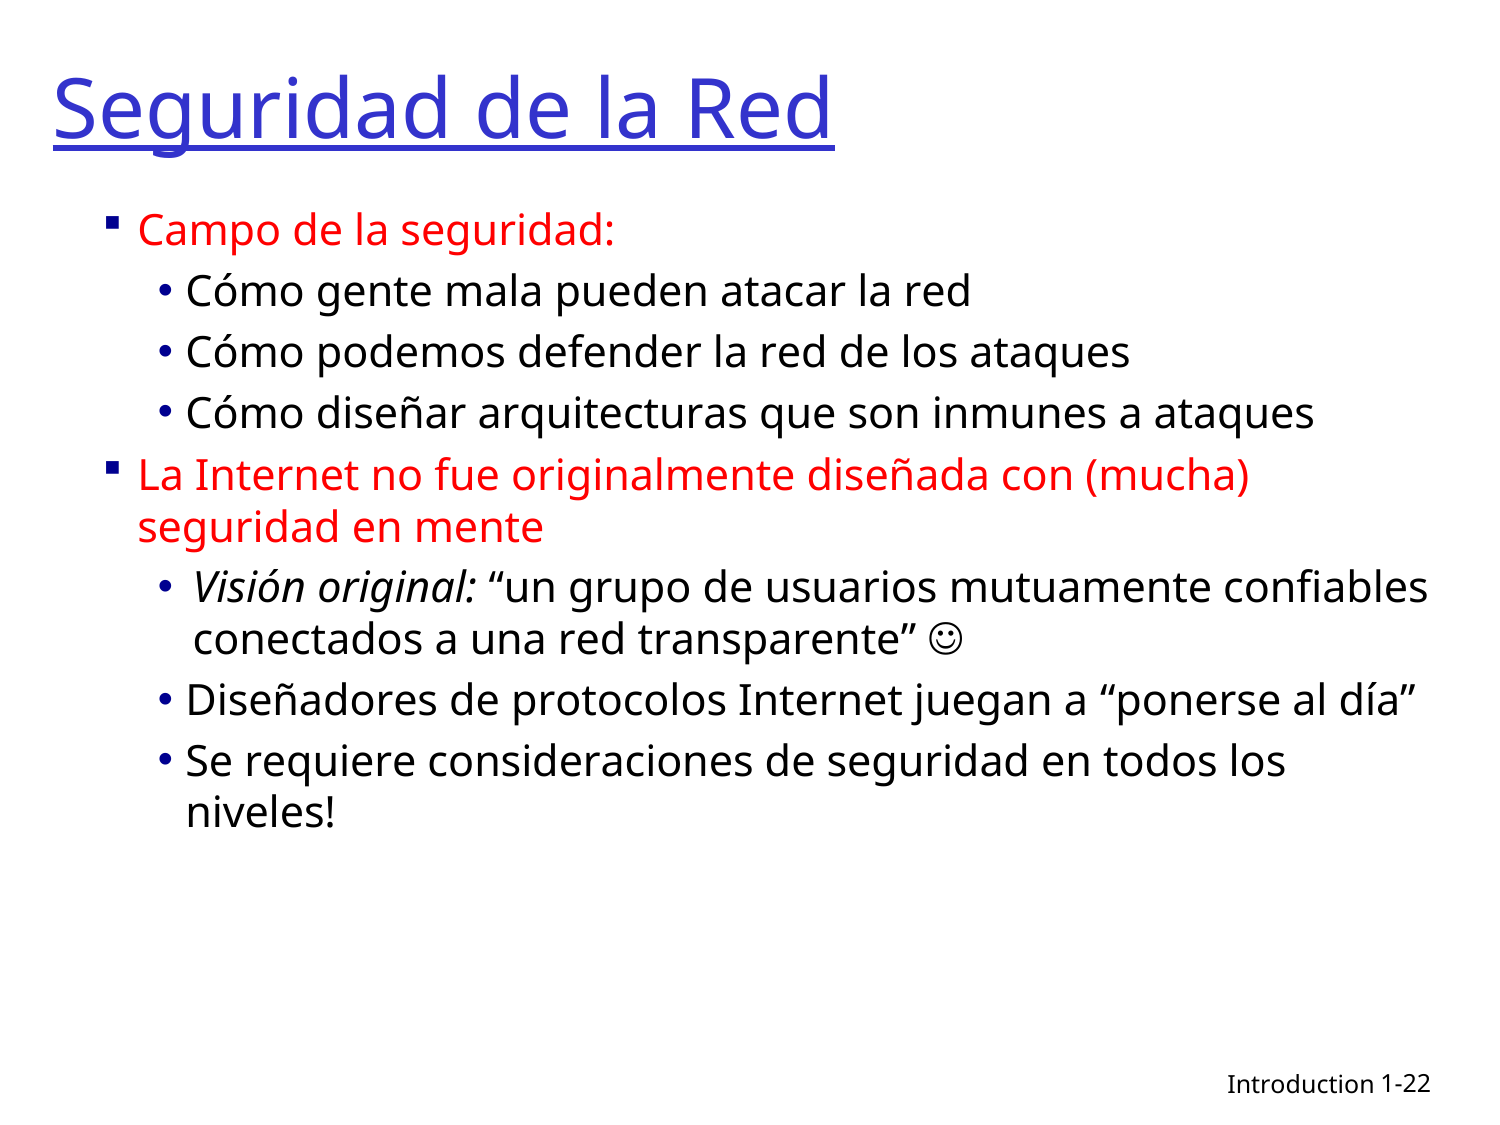

# Seguridad de la Red
Campo de la seguridad:
Cómo gente mala pueden atacar la red
Cómo podemos defender la red de los ataques
Cómo diseñar arquitecturas que son inmunes a ataques
La Internet no fue originalmente diseñada con (mucha) seguridad en mente
Visión original: “un grupo de usuarios mutuamente confiables conectados a una red transparente” 
Diseñadores de protocolos Internet juegan a “ponerse al día”
Se requiere consideraciones de seguridad en todos los niveles!
Introduction